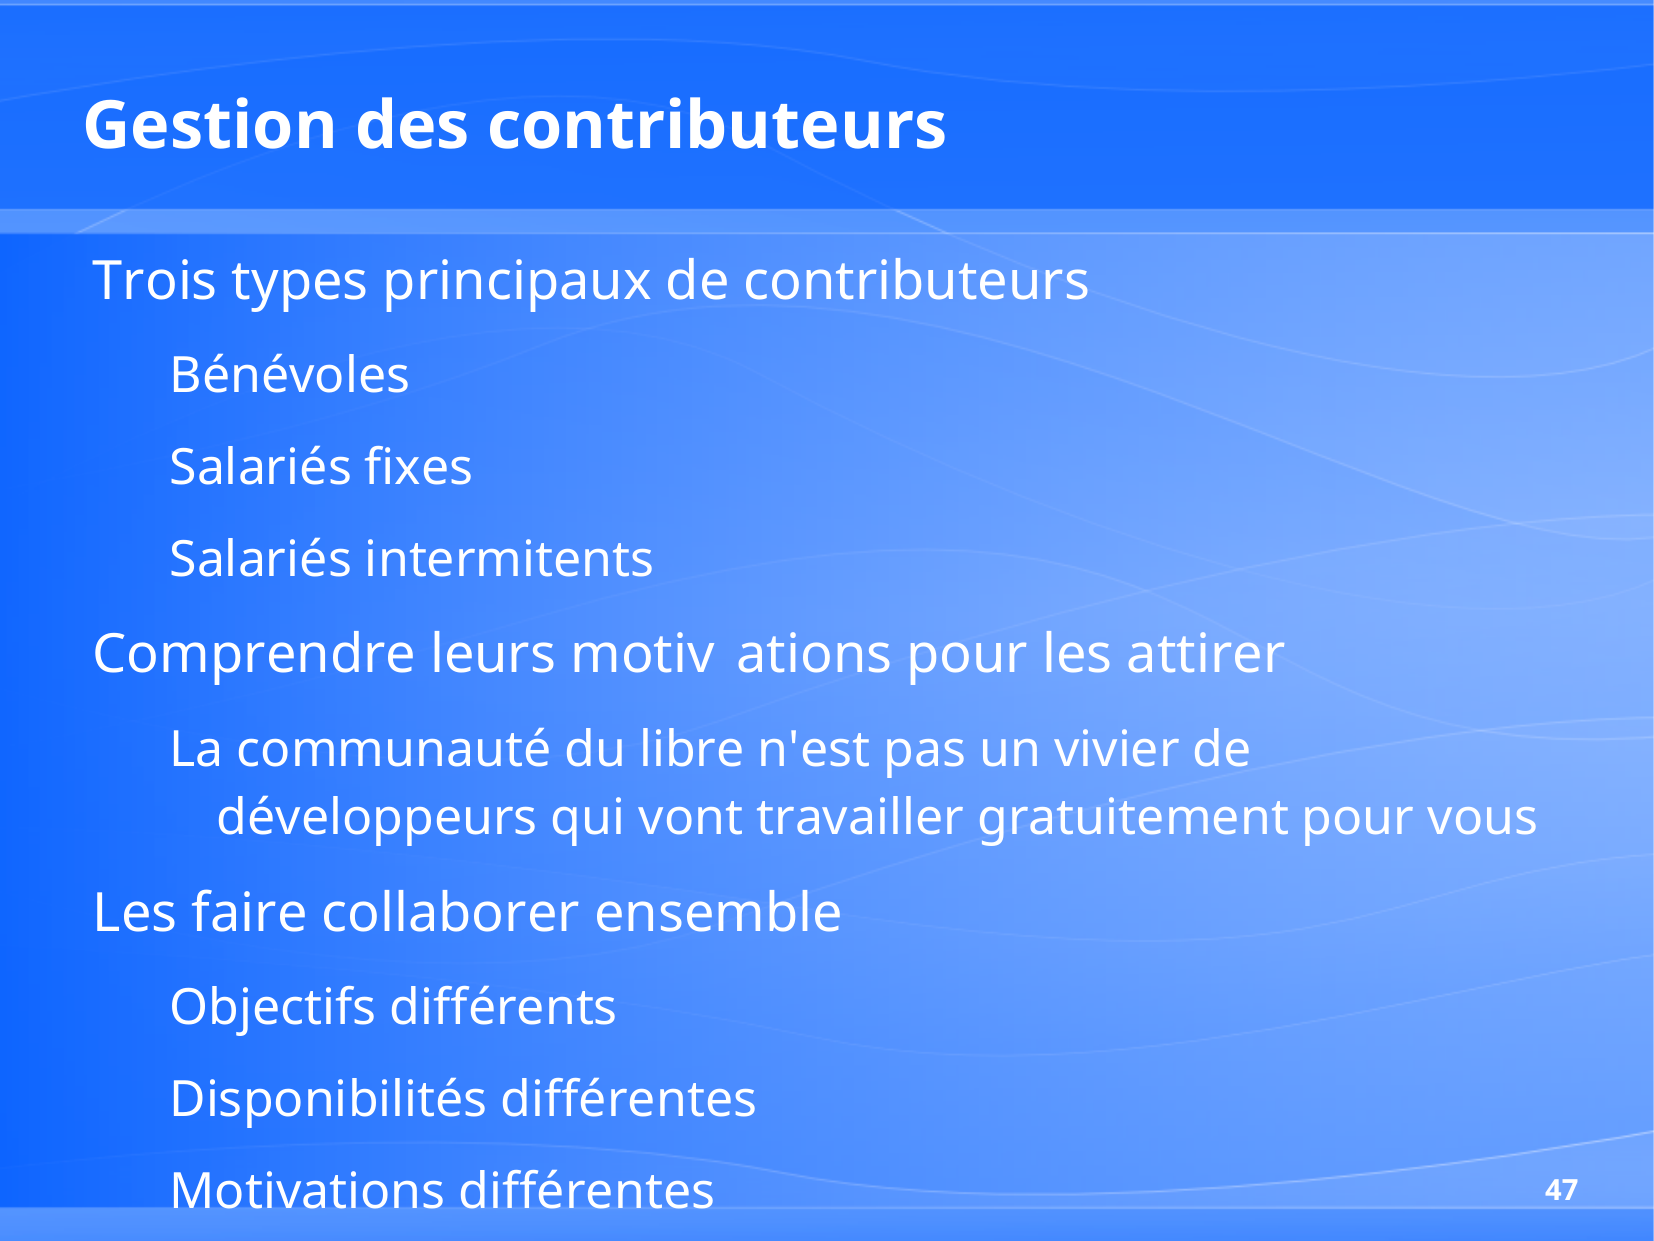

# Gestion des contributeurs
Trois types principaux de contributeurs
Bénévoles
Salariés fixes
Salariés intermitents
Comprendre leurs motiv	ations pour les attirer
La communauté du libre n'est pas un vivier de développeurs qui vont travailler gratuitement pour vous
Les faire collaborer ensemble
Objectifs différents
Disponibilités différentes
Motivations différentes
47